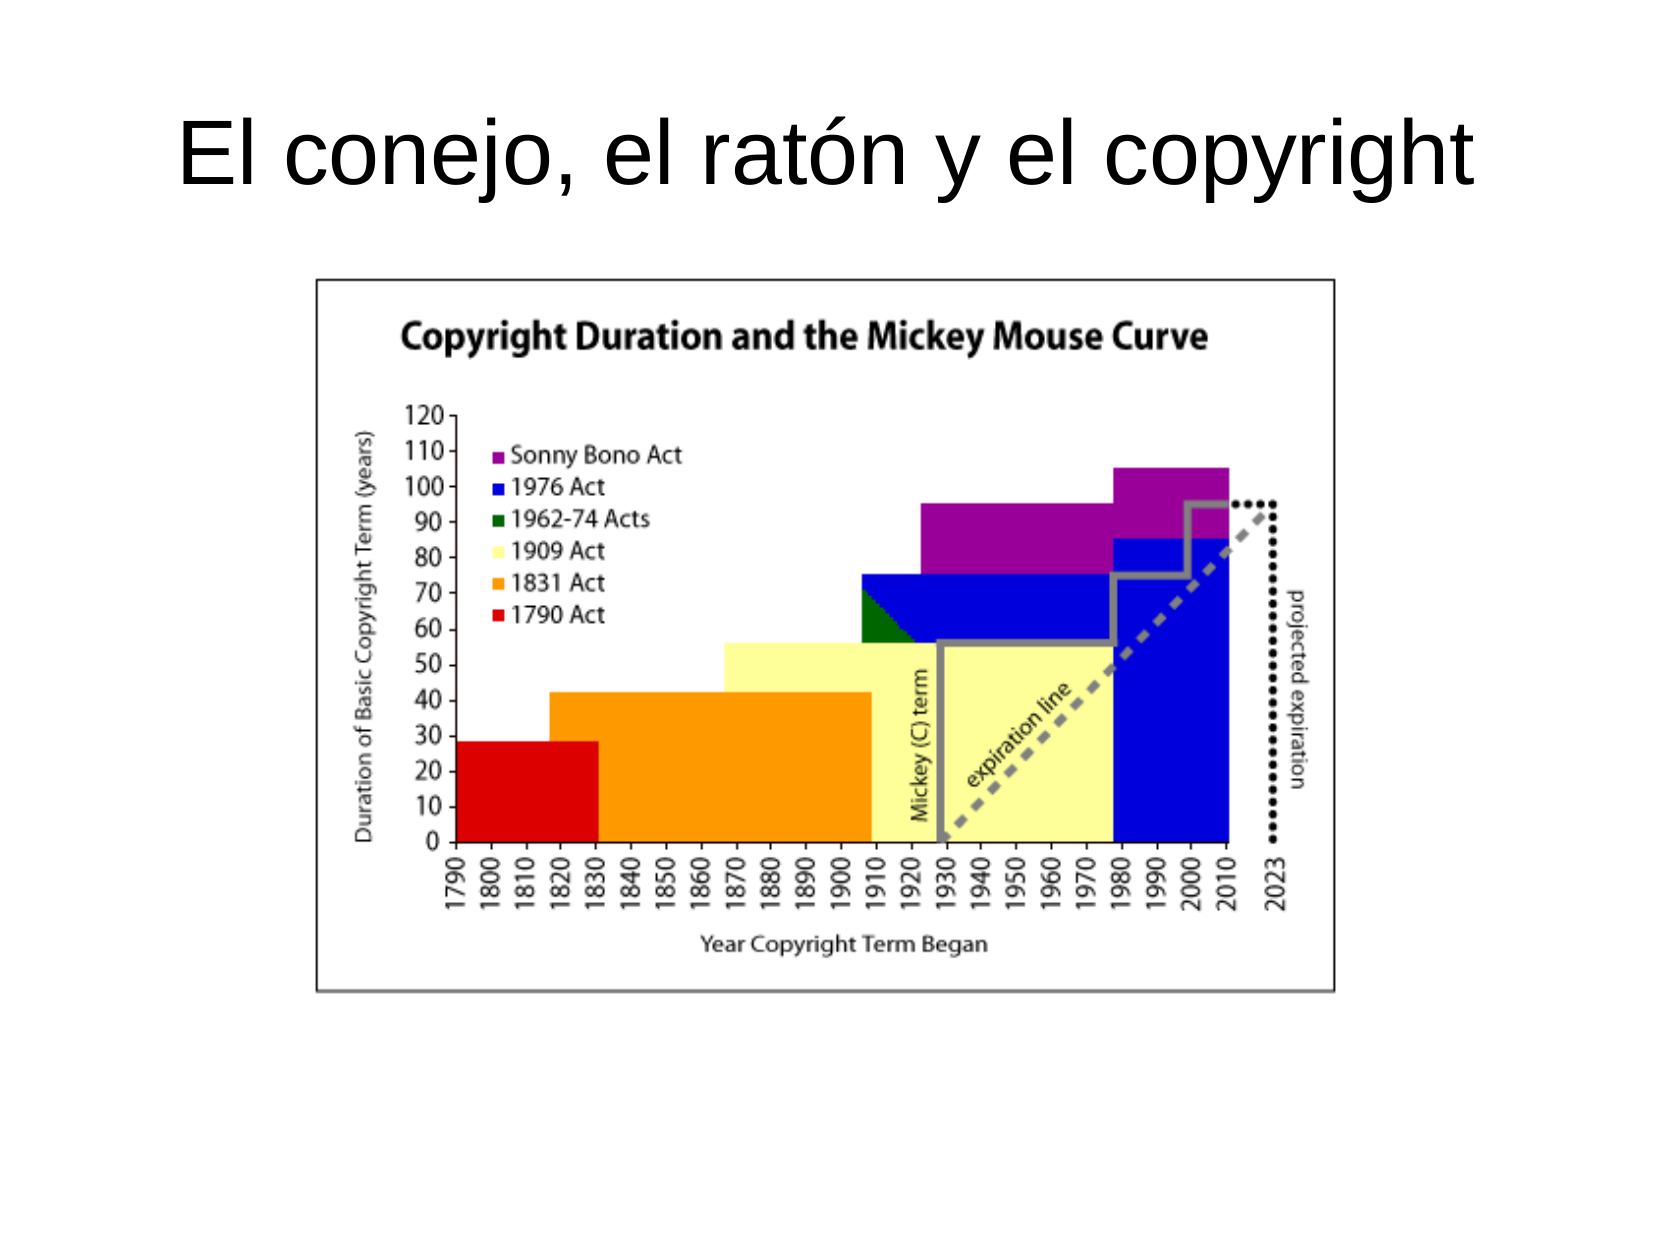

# El conejo, el ratón y el copyright